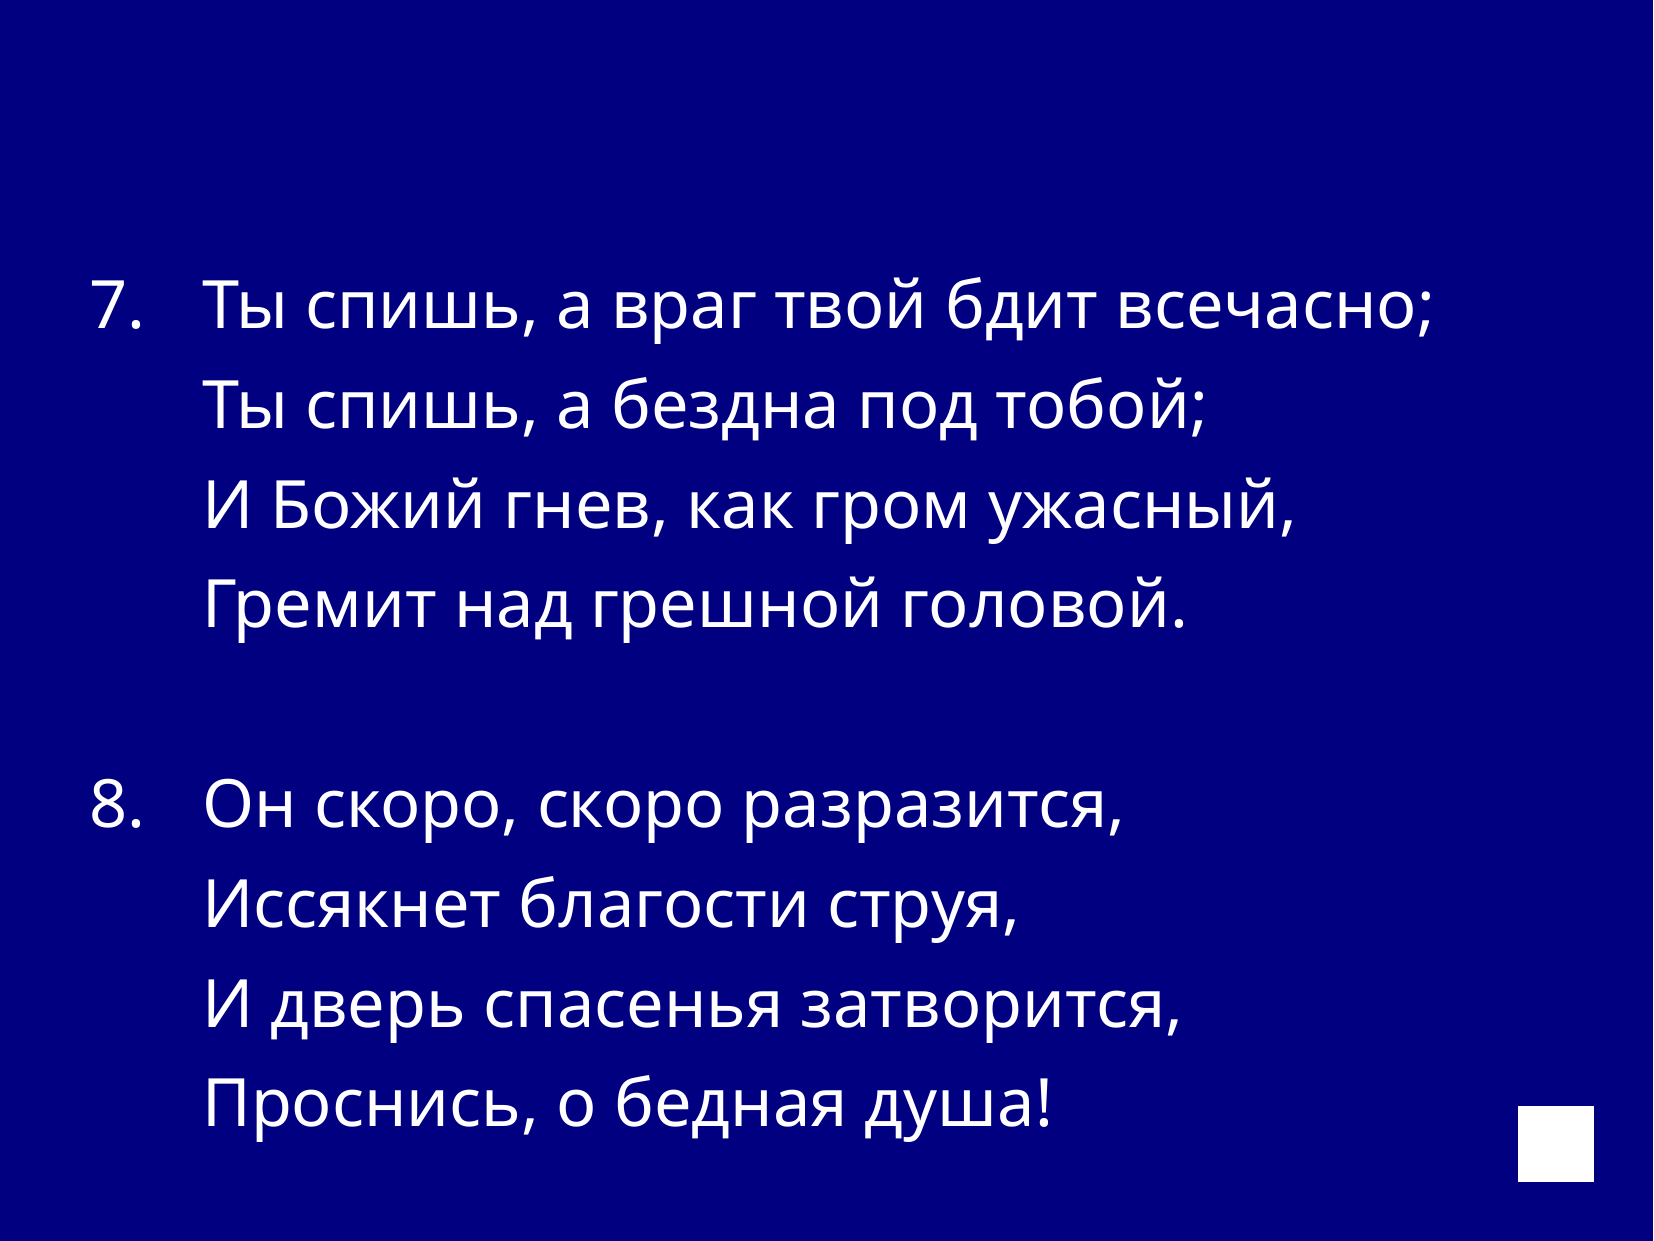

7.	Ты спишь, а враг твой бдит всечасно;
	Ты спишь, а бездна под тобой;
	И Божий гнев, как гром ужасный,
	Гремит над грешной головой.
8.	Он скоро, скоро разразится,
	Иссякнет благости струя,
	И дверь спасенья затворится,
	Проснись, о бедная душа!